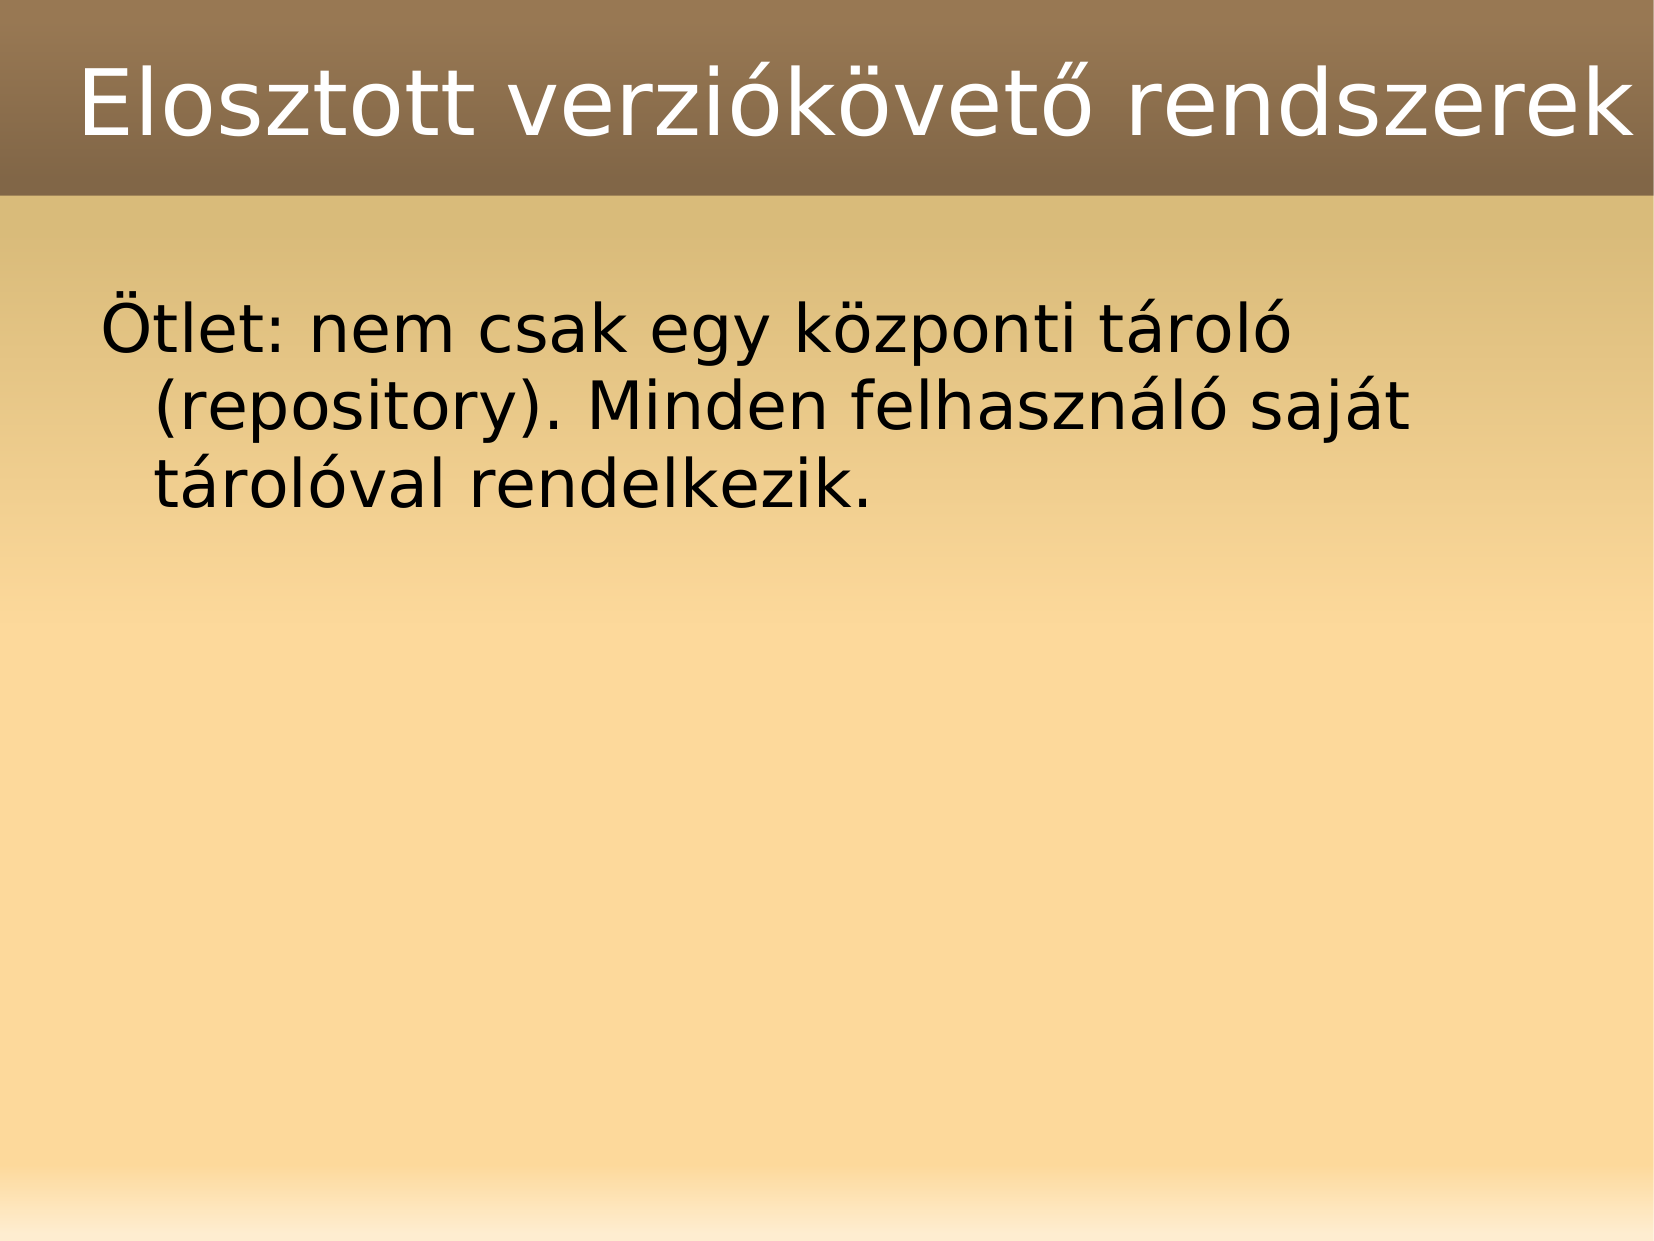

# Elosztott verziókövető rendszerek
Ötlet: nem csak egy központi tároló (repository). Minden felhasználó saját tárolóval rendelkezik.